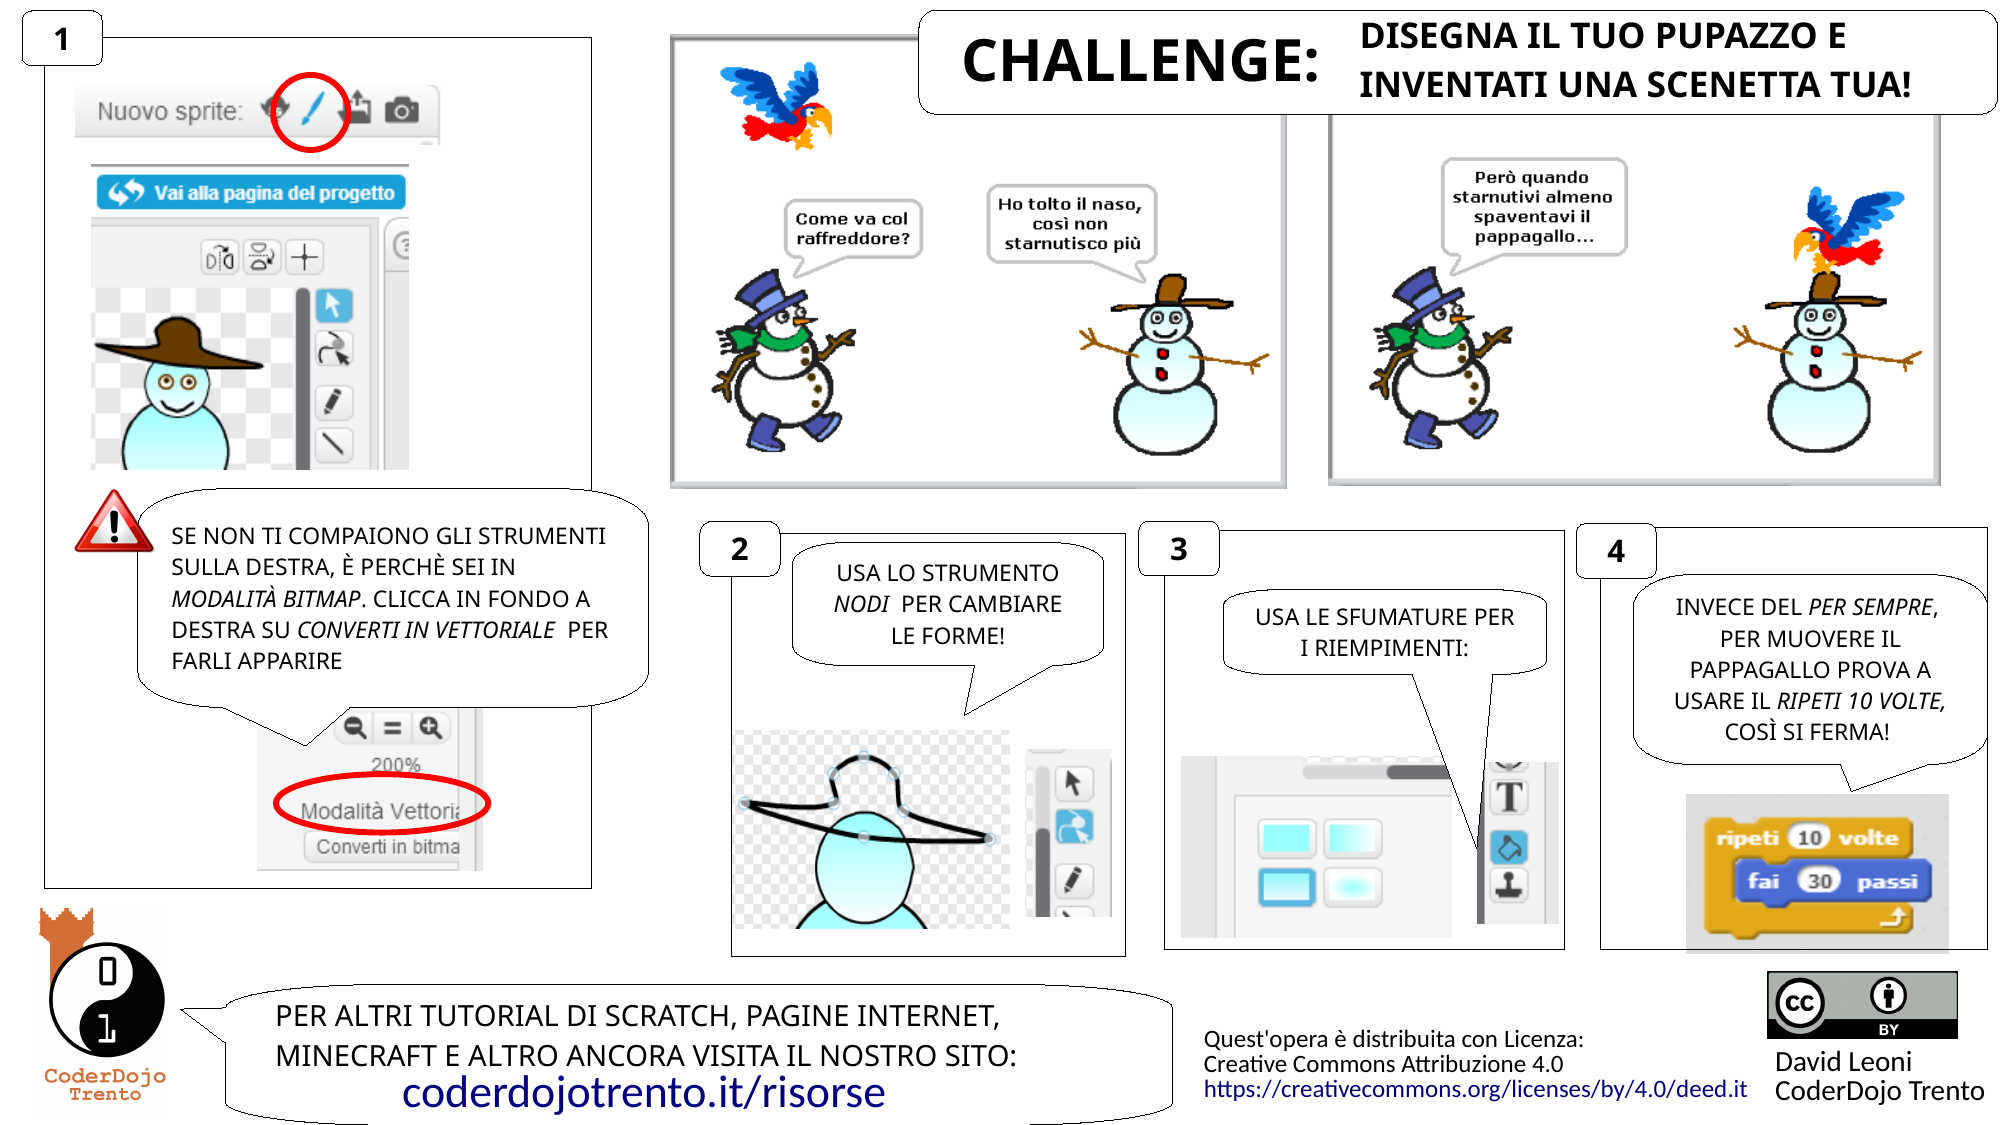

DISEGNA IL TUO PUPAZZO E
INVENTATI UNA SCENETTA TUA!
1
CHALLENGE:
SE NON TI COMPAIONO GLI STRUMENTI SULLA DESTRA, È PERCHÈ SEI IN MODALITÀ BITMAP. CLICCA IN FONDO A DESTRA SU CONVERTI IN VETTORIALE PER FARLI APPARIRE
3
2
4
USA LO STRUMENTO NODI PER CAMBIARE LE FORME!
INVECE DEL PER SEMPRE, PER MUOVERE IL PAPPAGALLO PROVA A USARE IL RIPETI 10 VOLTE, COSÌ SI FERMA!
USA LE SFUMATURE PER I RIEMPIMENTI:
PER ALTRI TUTORIAL DI SCRATCH, PAGINE INTERNET,
MINECRAFT E ALTRO ANCORA VISITA IL NOSTRO SITO:
coderdojotrento.it/risorse